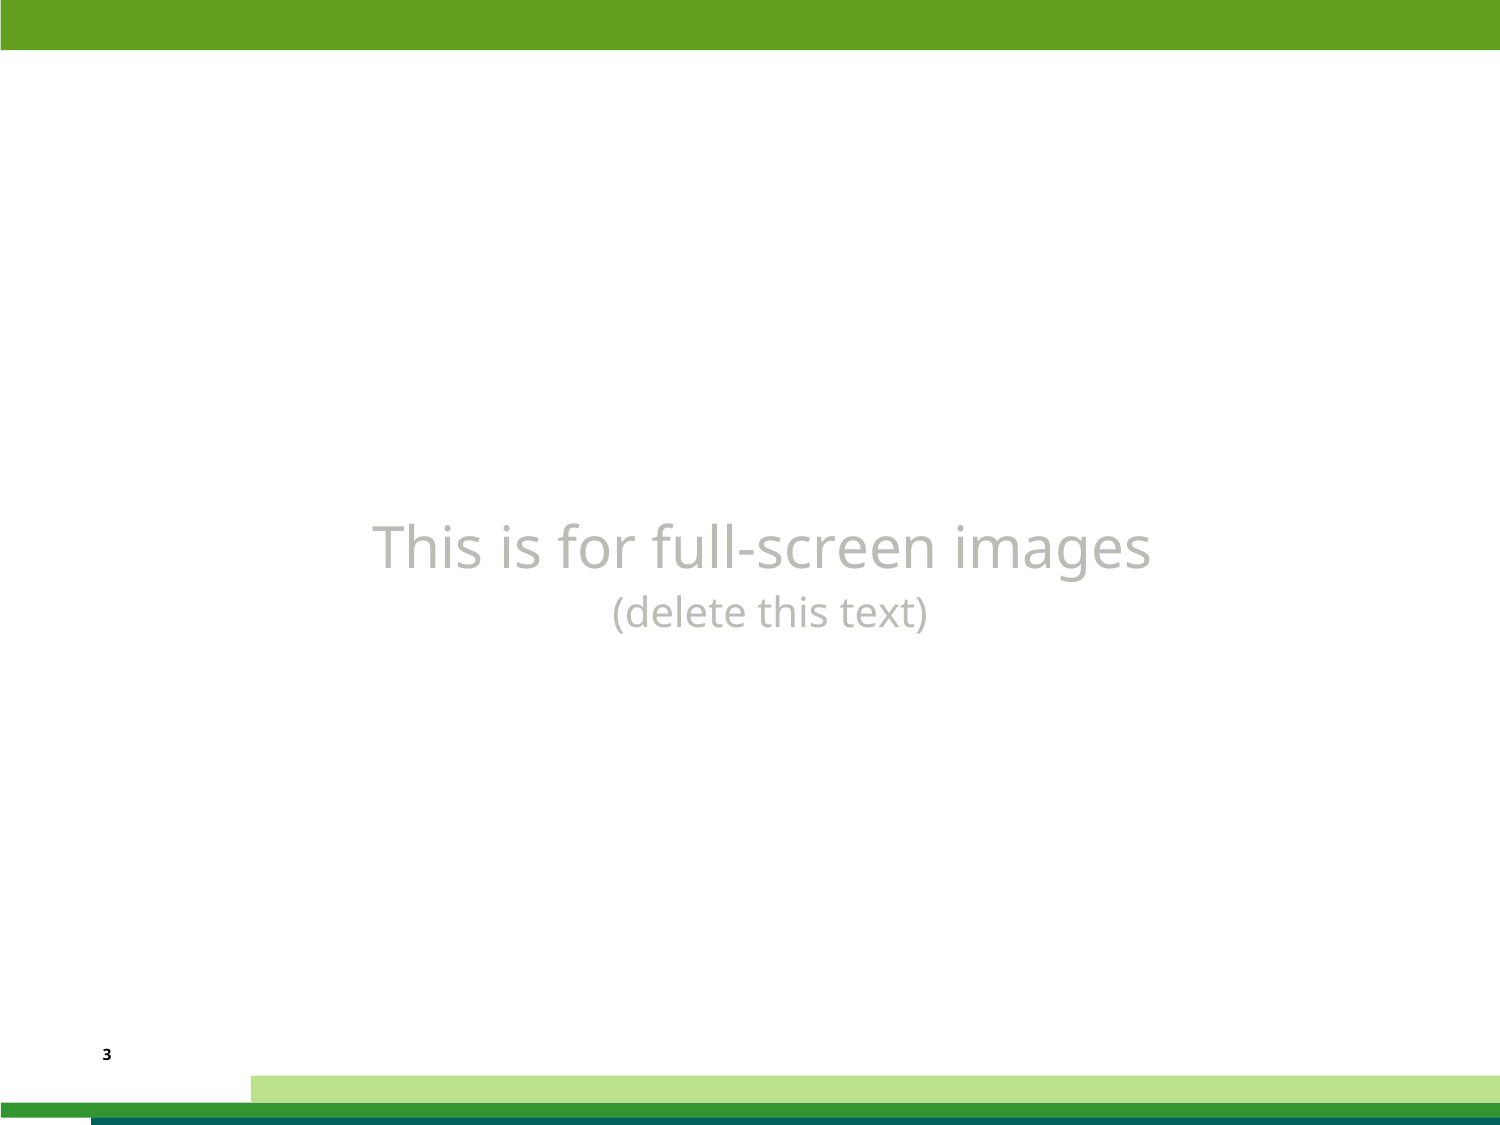

#
This is for full-screen images (delete this text)
Testing